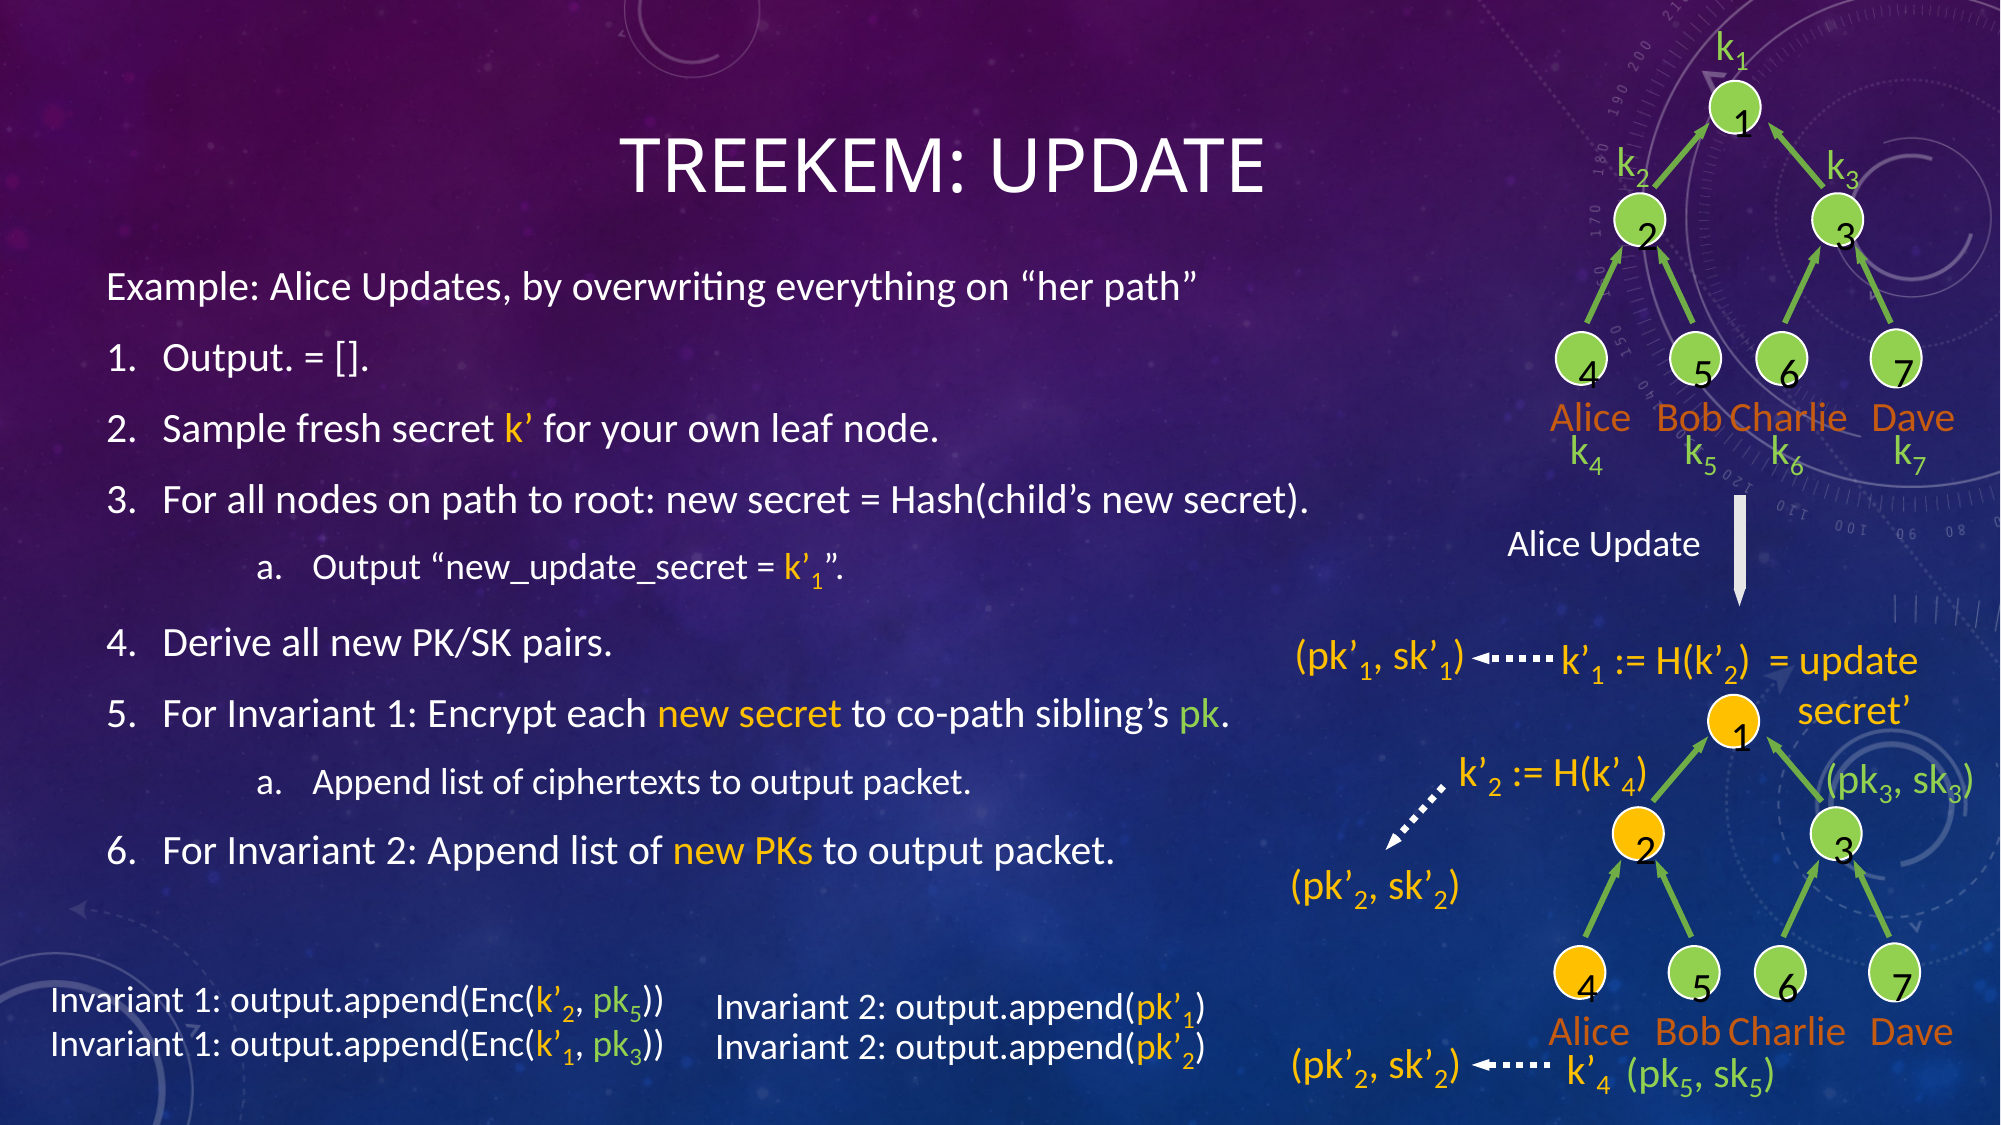

k1
k2
k3
k4
k5
k6
k7
1
2
3
7
4
5
6
Alice
Bob
Charlie
Dave
# TreeKEM: Update
Example: Alice Updates, by overwriting everything on “her path”
Output. = [].
Sample fresh secret k’ for your own leaf node.
For all nodes on path to root: new secret = Hash(child’s new secret).
Output “new_update_secret = k’1”.
Derive all new PK/SK pairs.
For Invariant 1: Encrypt each new secret to co-path sibling’s pk.
Append list of ciphertexts to output packet.
For Invariant 2: Append list of new PKs to output packet.
Alice Update
(pk’1, sk’1)
(pk’2, sk’2)
(pk’2, sk’2)
k’1 := H(k’2)
= update
 secret’
k’2 := H(k’4)
k’4
1
2
3
7
4
5
6
Alice
Bob
Charlie
Dave
(pk3, sk3)
(pk5, sk5)
Invariant 1: output.append(Enc(k’2, pk5))
Invariant 1: output.append(Enc(k’1, pk3))
Invariant 2: output.append(pk’1)
Invariant 2: output.append(pk’2)